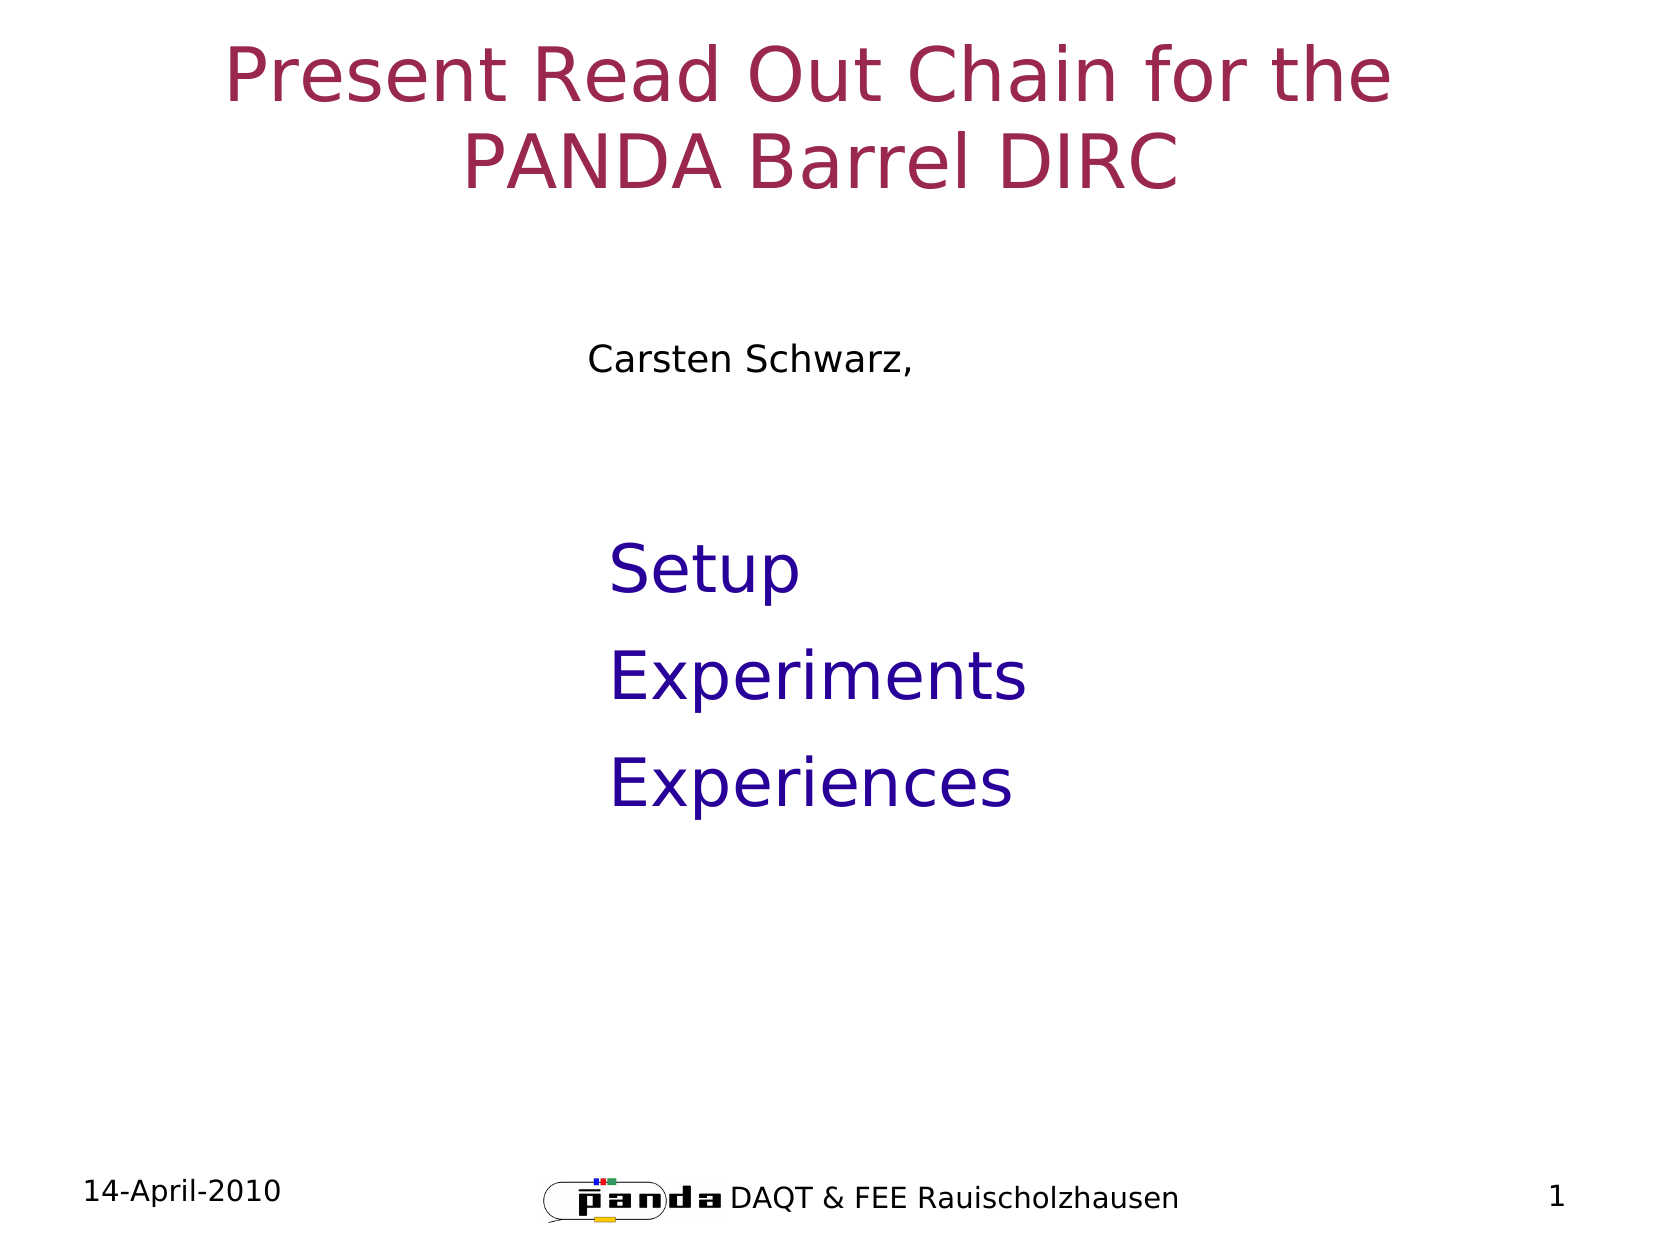

# Present Read Out Chain for the PANDA Barrel DIRC
Carsten Schwarz,
Setup
Experiments
Experiences
14-April-2010
1
DAQT & FEE Rauischolzhausen